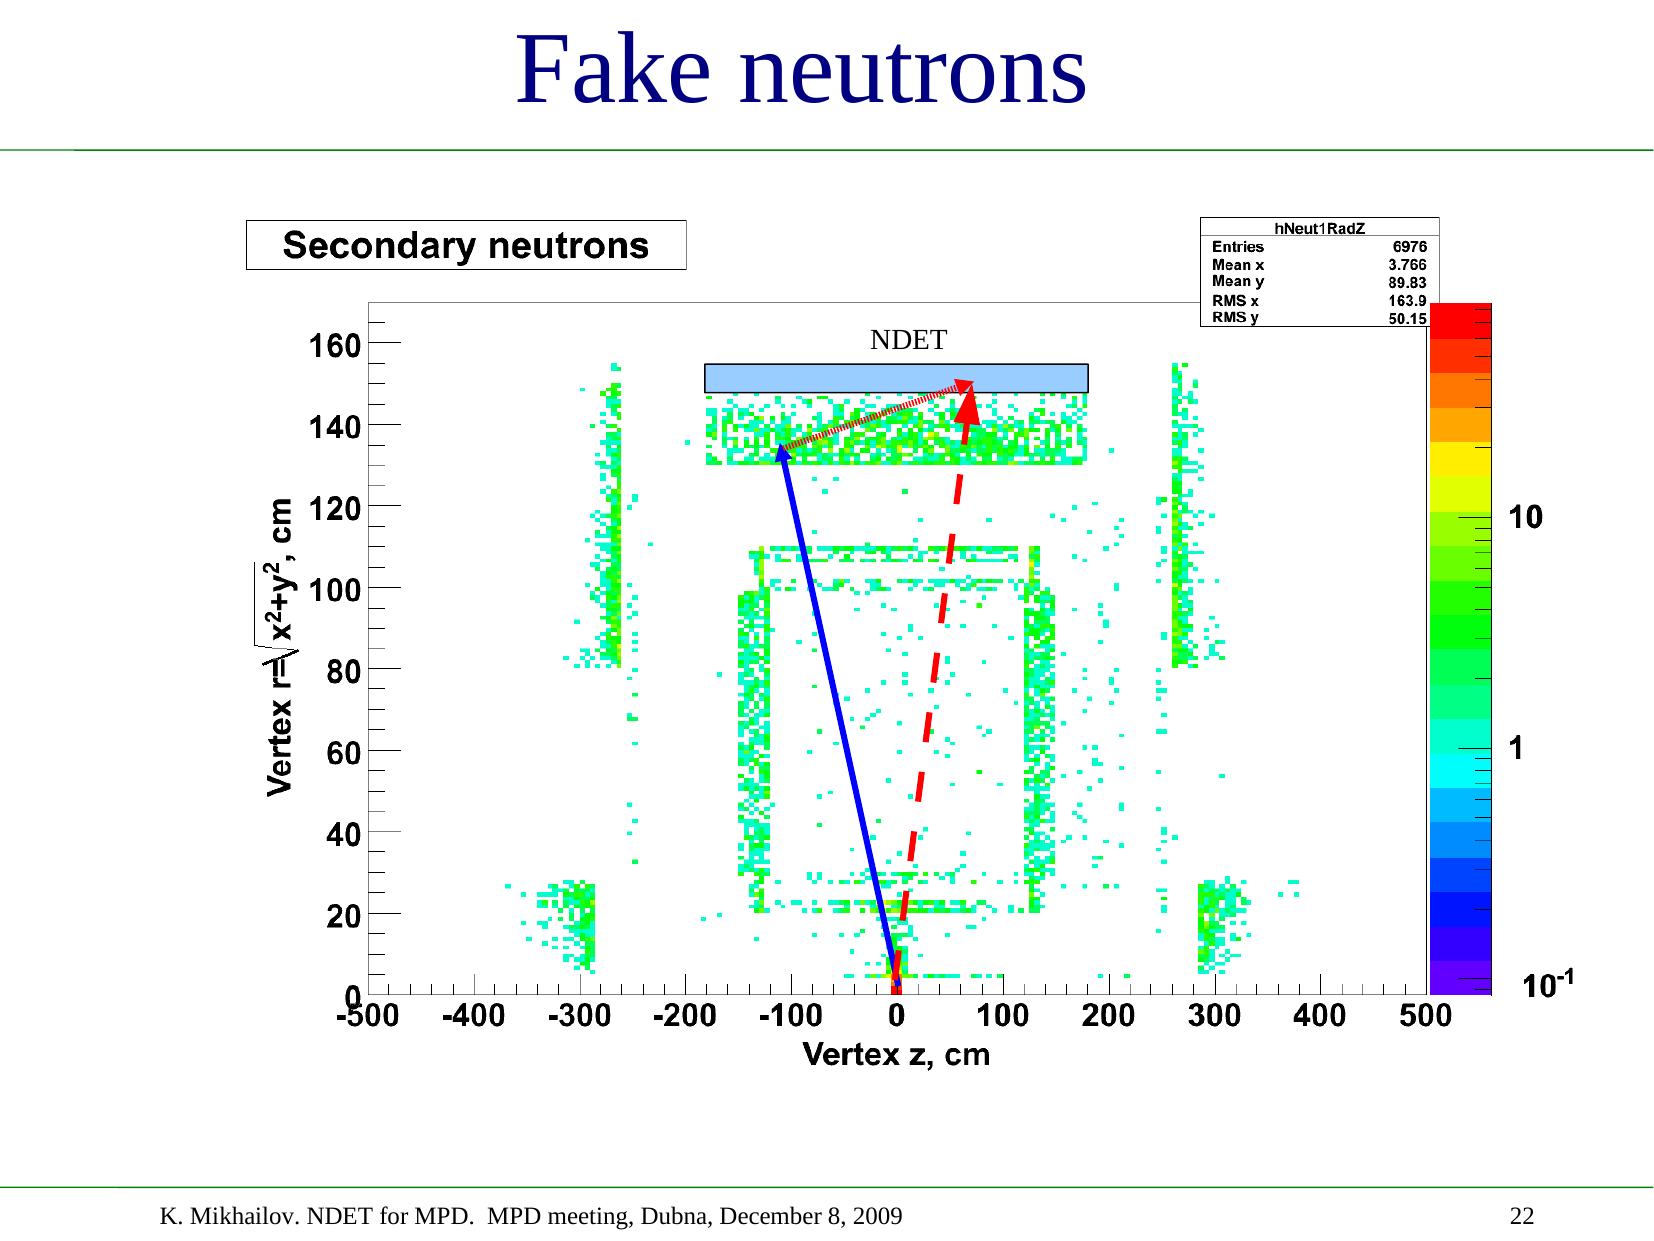

# Fake neutrons
NDET
K. Mikhailov. NDET for MPD. MPD meeting, Dubna, December 8, 2009